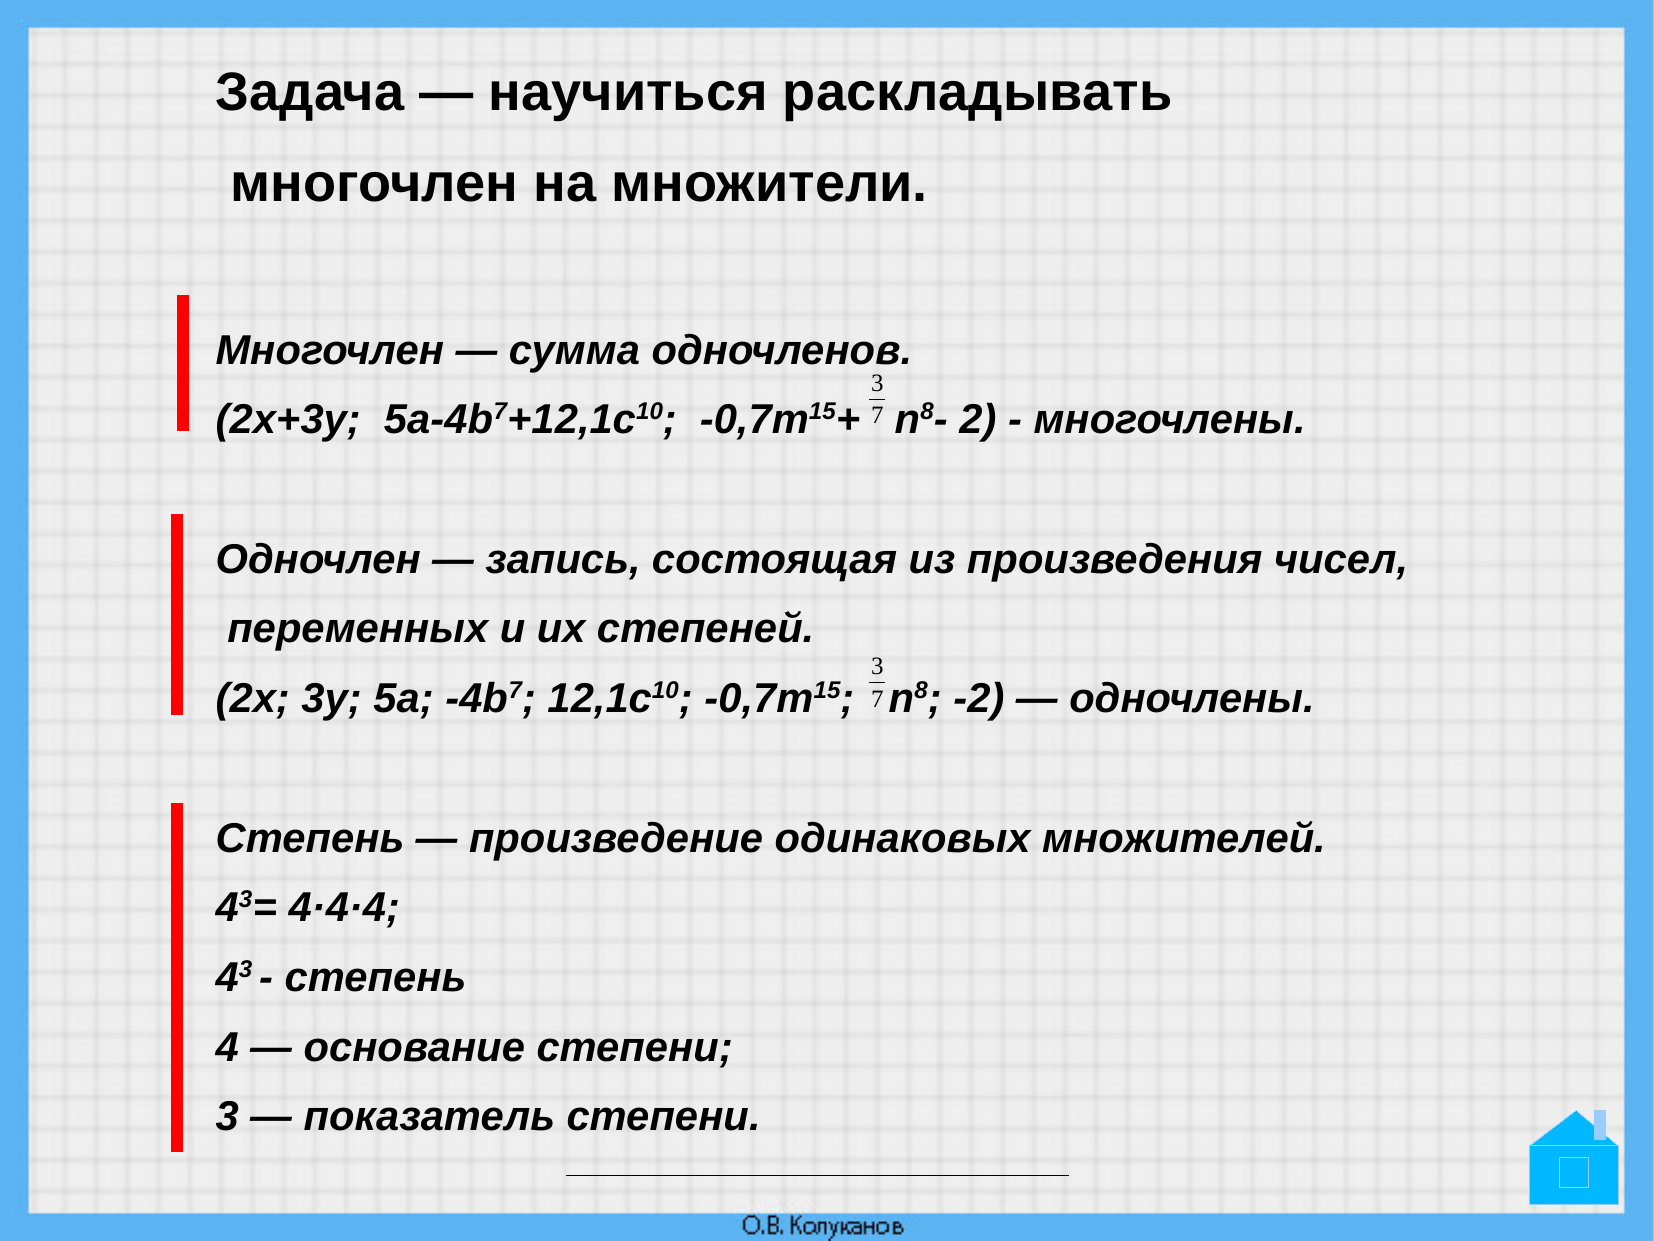

Задача — научиться раскладывать
 многочлен на множители.
Многочлен — сумма одночленов.
(2х+3y; 5а-4b7+12,1c10; -0,7m15+ n8- 2) - многочлены.
Одночлен — запись, состоящая из произведения чисел,
 переменных и их степеней.
(2x; 3y; 5a; -4b7; 12,1c10; -0,7m15; n8; -2) — одночлены.
Степень — произведение одинаковых множителей.
43= 4·4·4;
43 - степень
4 — основание степени;
3 — показатель степени.